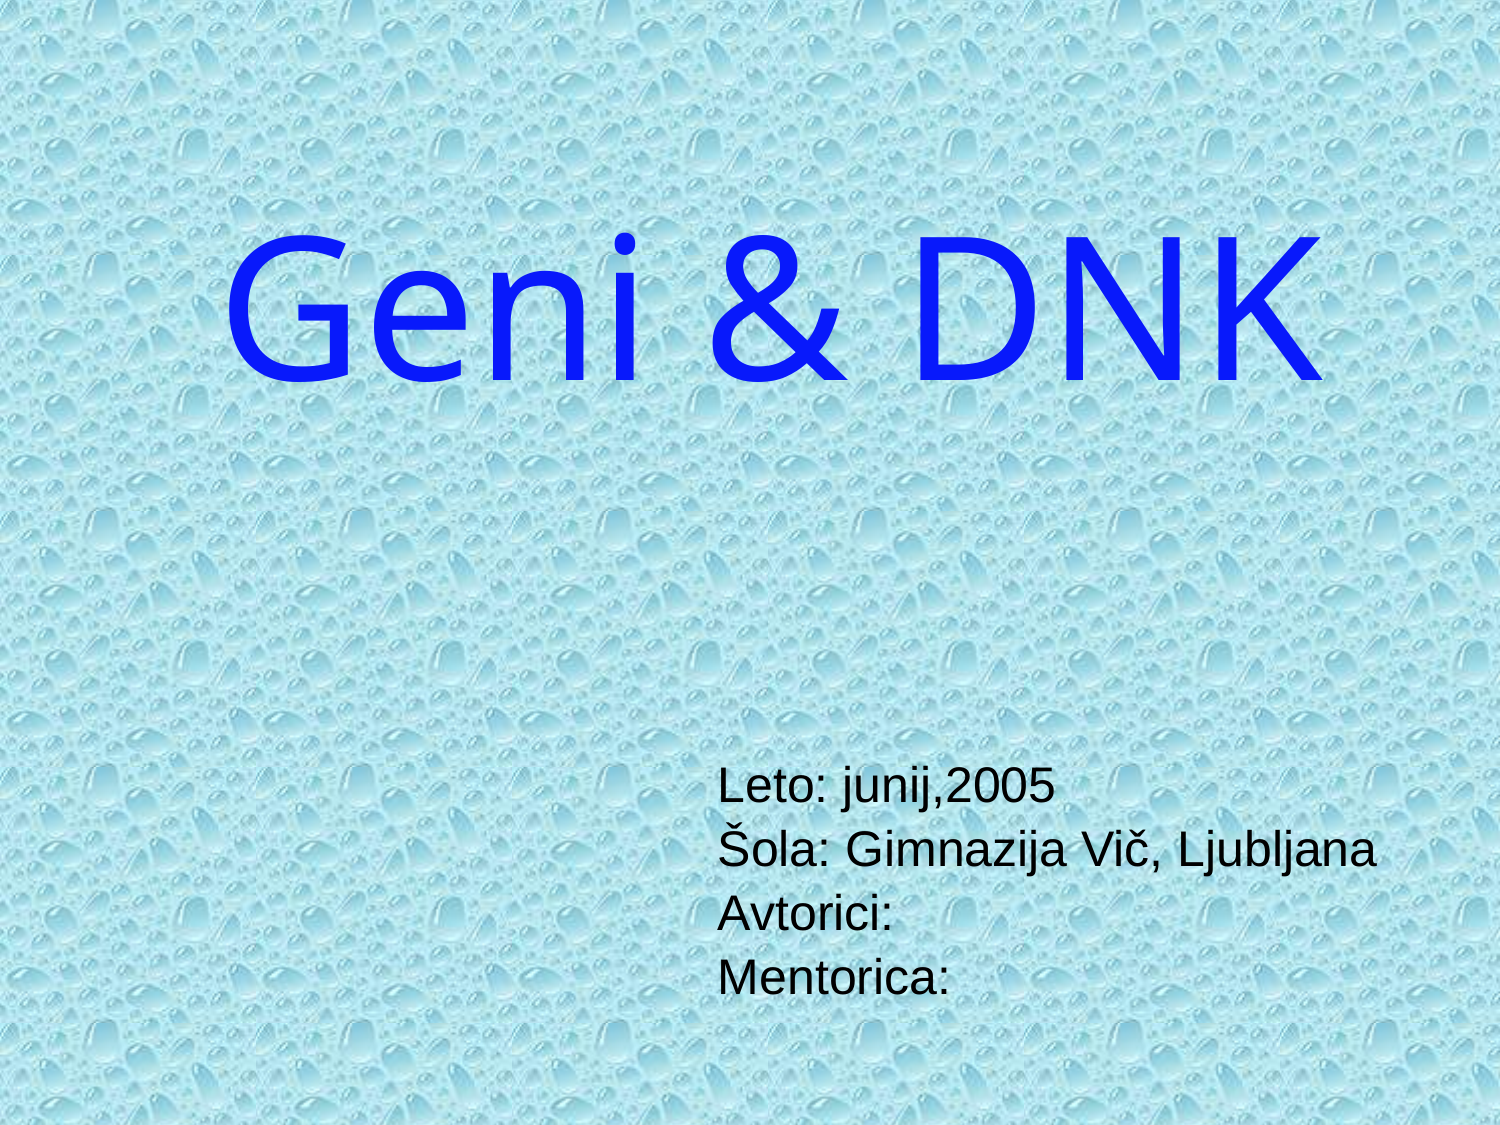

Geni & DNK
# Leto: junij,2005
Šola: Gimnazija Vič, Ljubljana
Avtorici:
Mentorica: